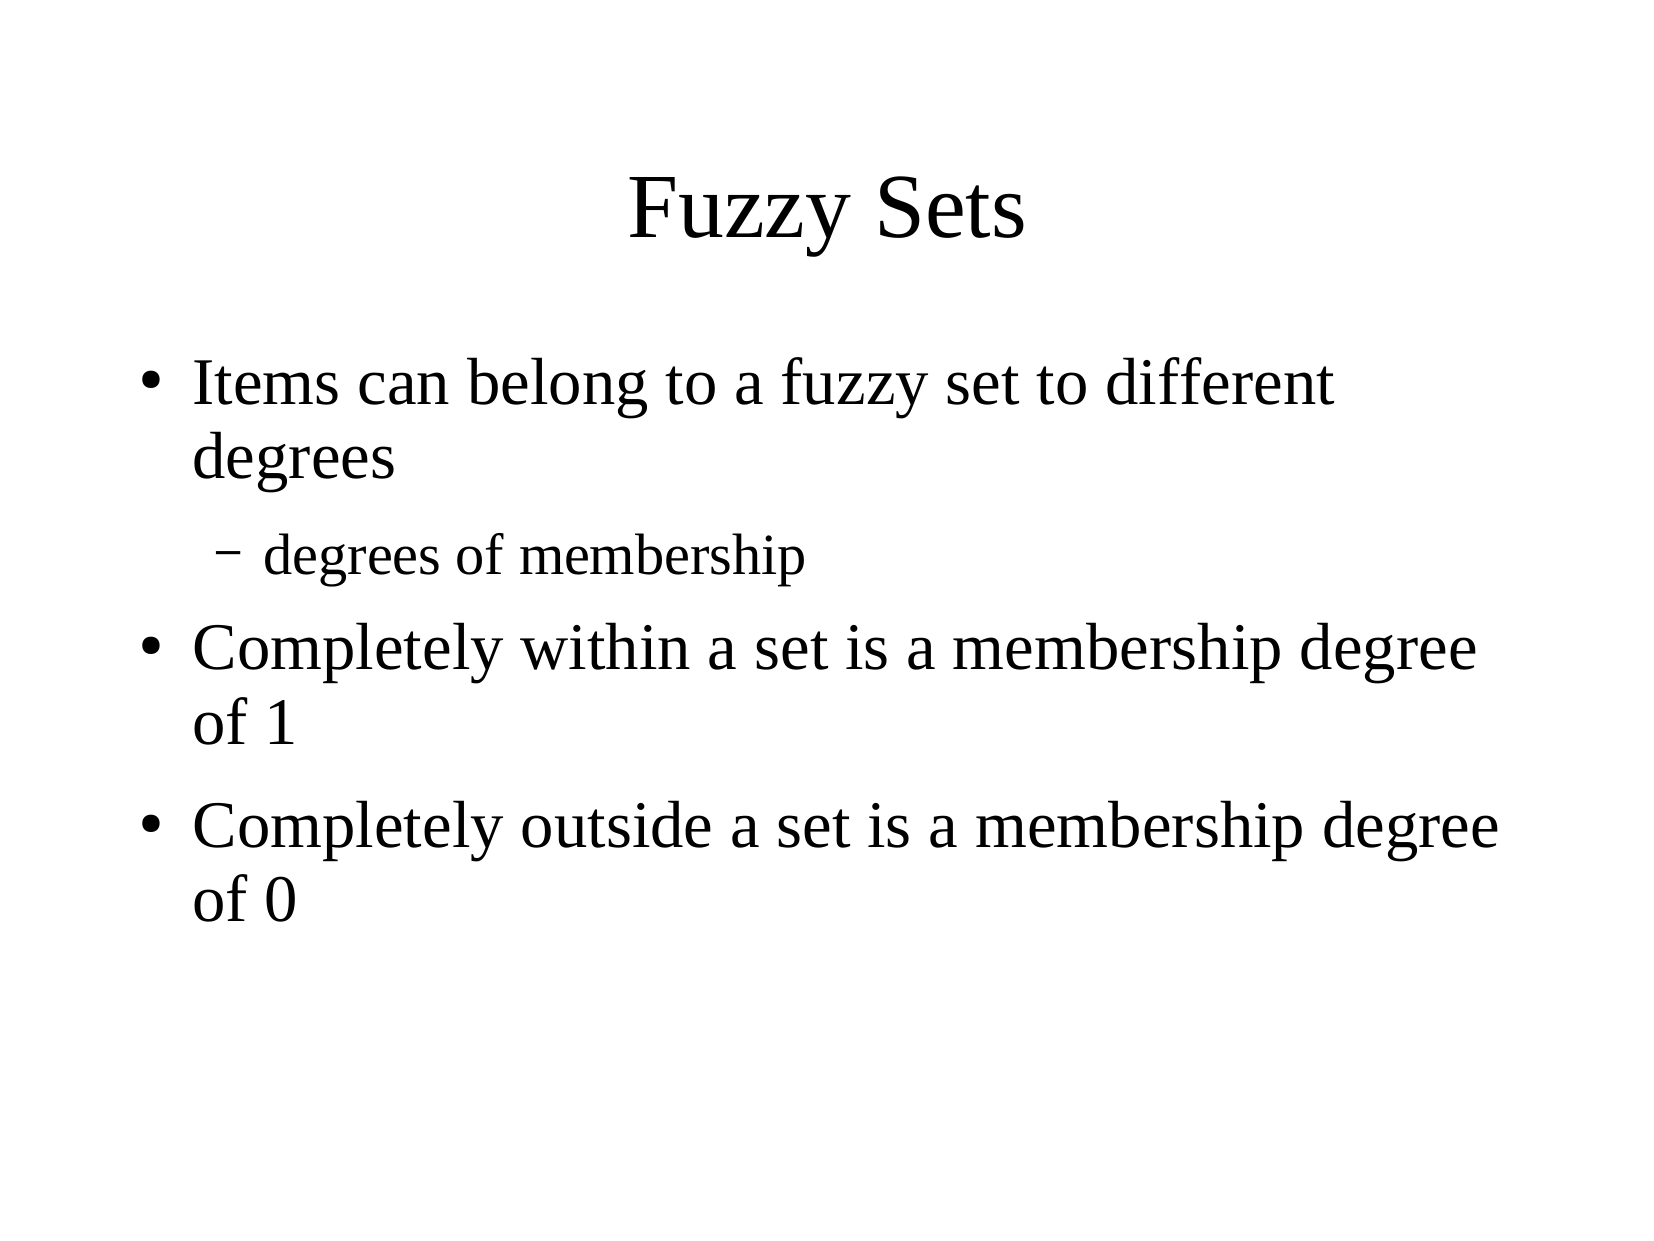

# Fuzzy Sets
Items can belong to a fuzzy set to different degrees
degrees of membership
Completely within a set is a membership degree of 1
Completely outside a set is a membership degree of 0